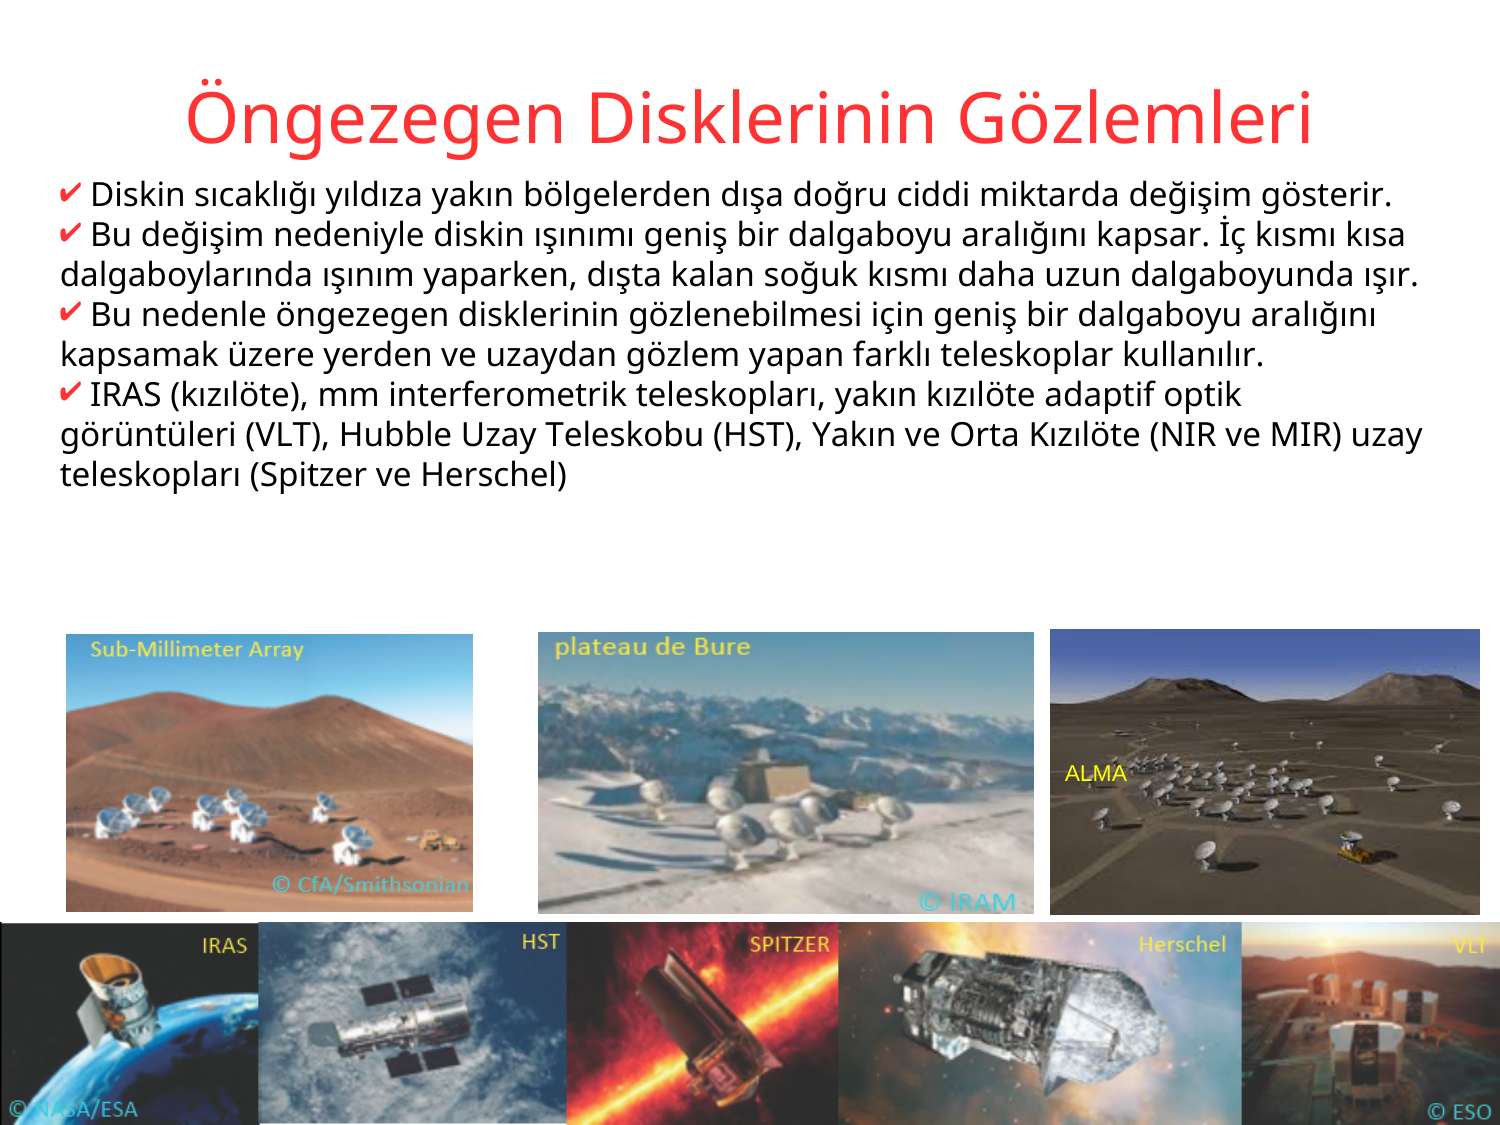

# Öngezegen Disklerinin Gözlemleri
 Diskin sıcaklığı yıldıza yakın bölgelerden dışa doğru ciddi miktarda değişim gösterir.
 Bu değişim nedeniyle diskin ışınımı geniş bir dalgaboyu aralığını kapsar. İç kısmı kısa dalgaboylarında ışınım yaparken, dışta kalan soğuk kısmı daha uzun dalgaboyunda ışır.
 Bu nedenle öngezegen disklerinin gözlenebilmesi için geniş bir dalgaboyu aralığını kapsamak üzere yerden ve uzaydan gözlem yapan farklı teleskoplar kullanılır.
 IRAS (kızılöte), mm interferometrik teleskopları, yakın kızılöte adaptif optik görüntüleri (VLT), Hubble Uzay Teleskobu (HST), Yakın ve Orta Kızılöte (NIR ve MIR) uzay teleskopları (Spitzer ve Herschel)
ALMA